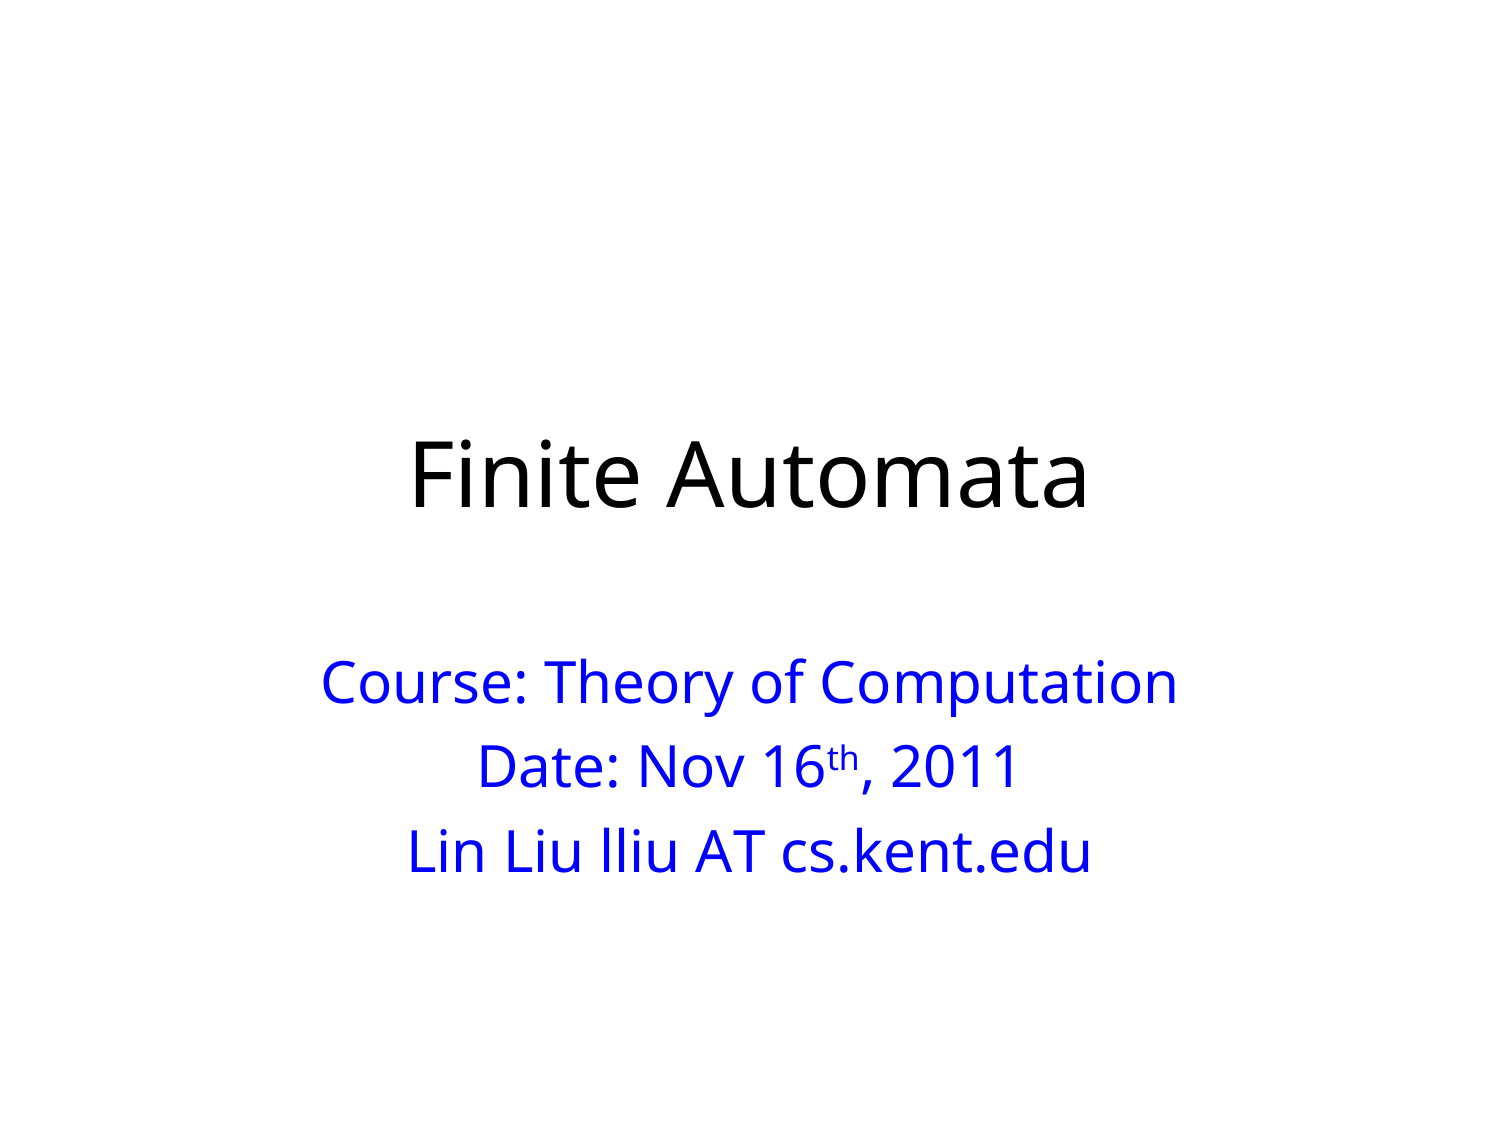

# Finite Automata
Course: Theory of Computation
Date: Nov 16th, 2011
Lin Liu lliu AT cs.kent.edu